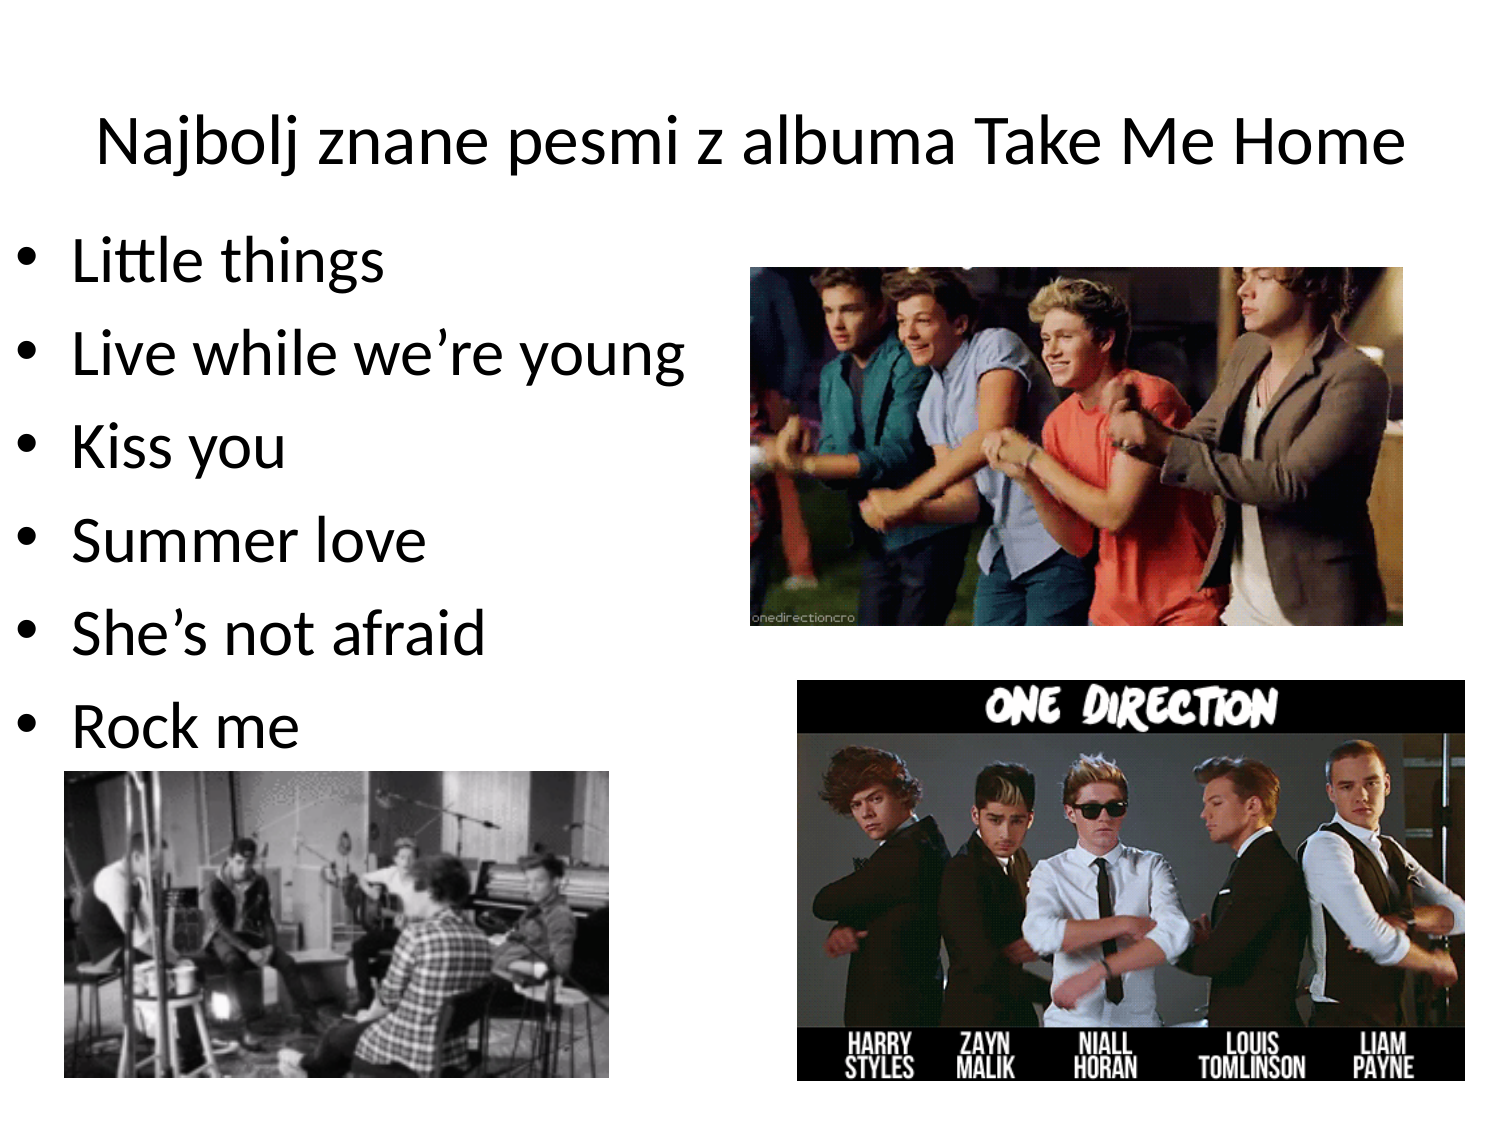

# Najbolj znane pesmi z albuma Take Me Home
Little things
Live while we’re young
Kiss you
Summer love
She’s not afraid
Rock me